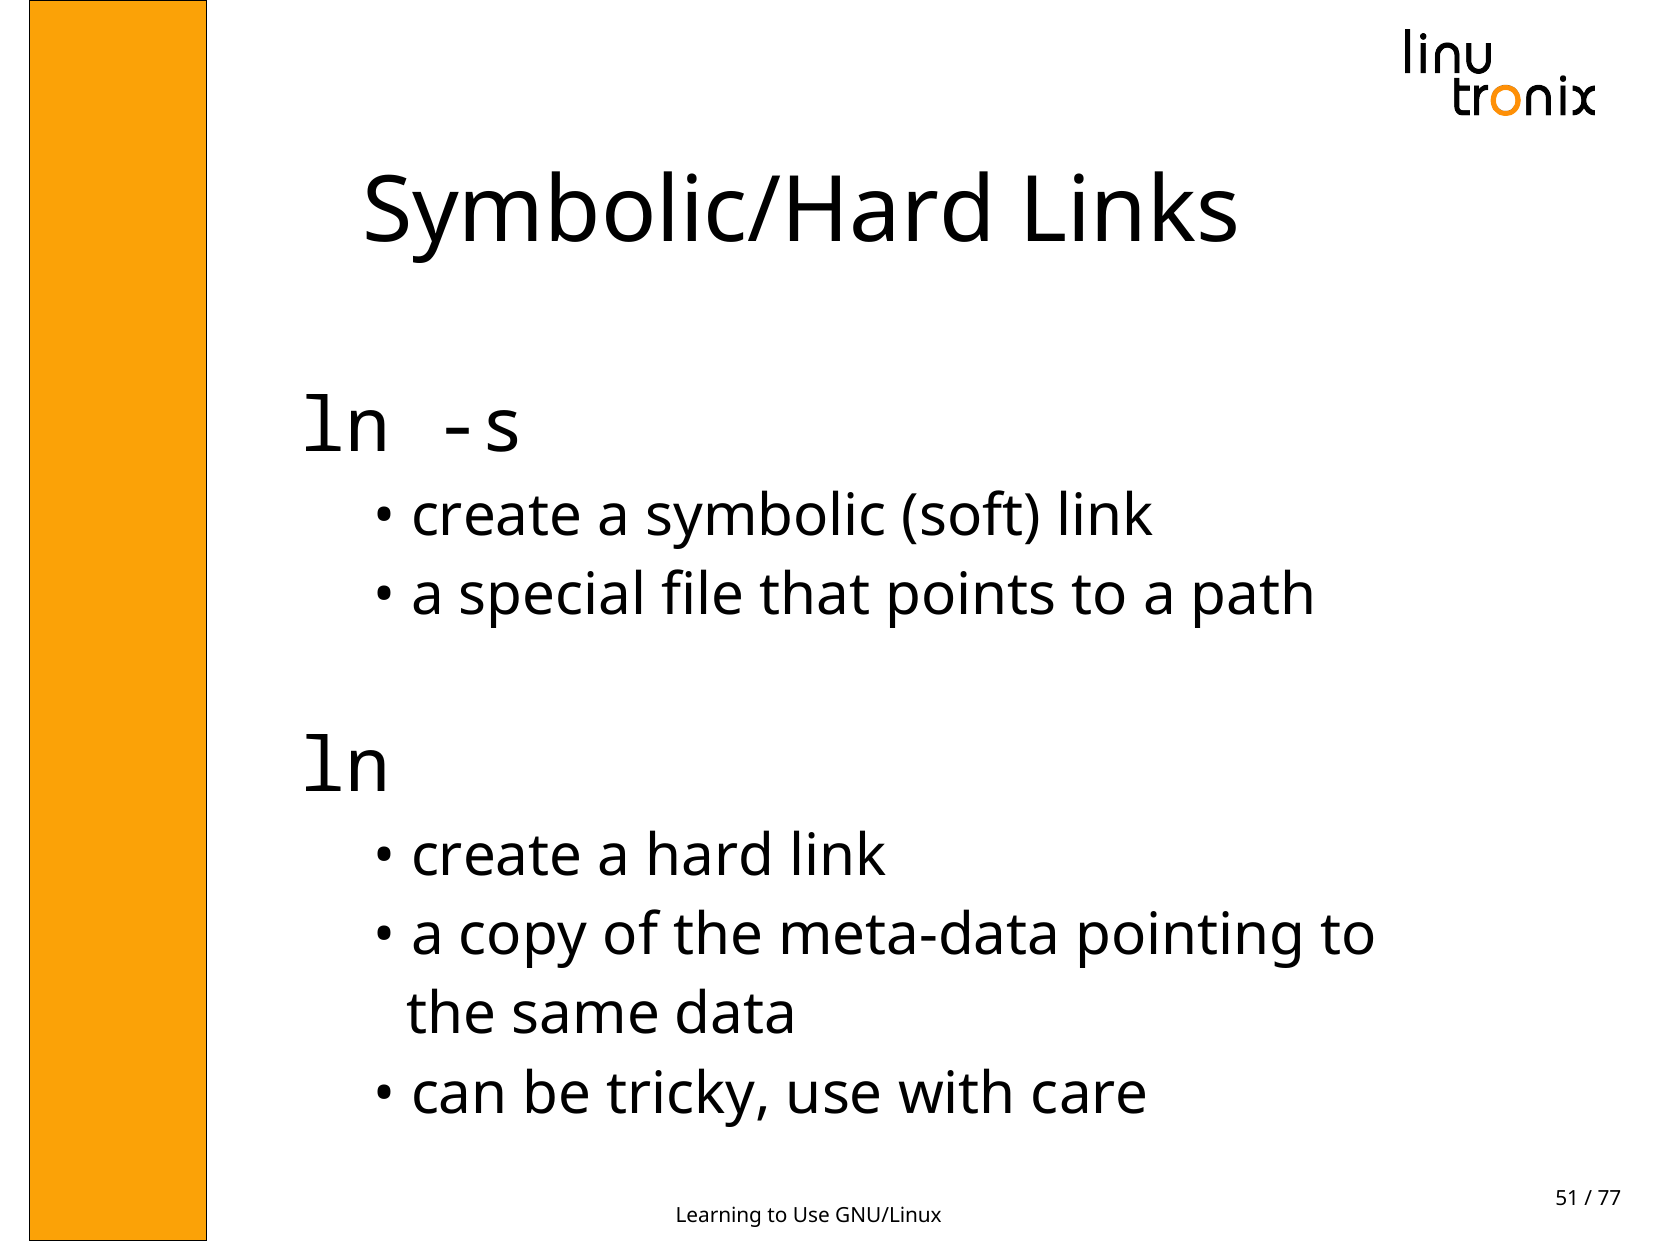

Symbolic/Hard Links
ln -s
	• create a symbolic (soft) link
	• a special file that points to a path
ln
	• create a hard link
	• a copy of the meta-data pointing to
 the same data
	• can be tricky, use with care
51
Firmenvorstellung Linutronix V3.3